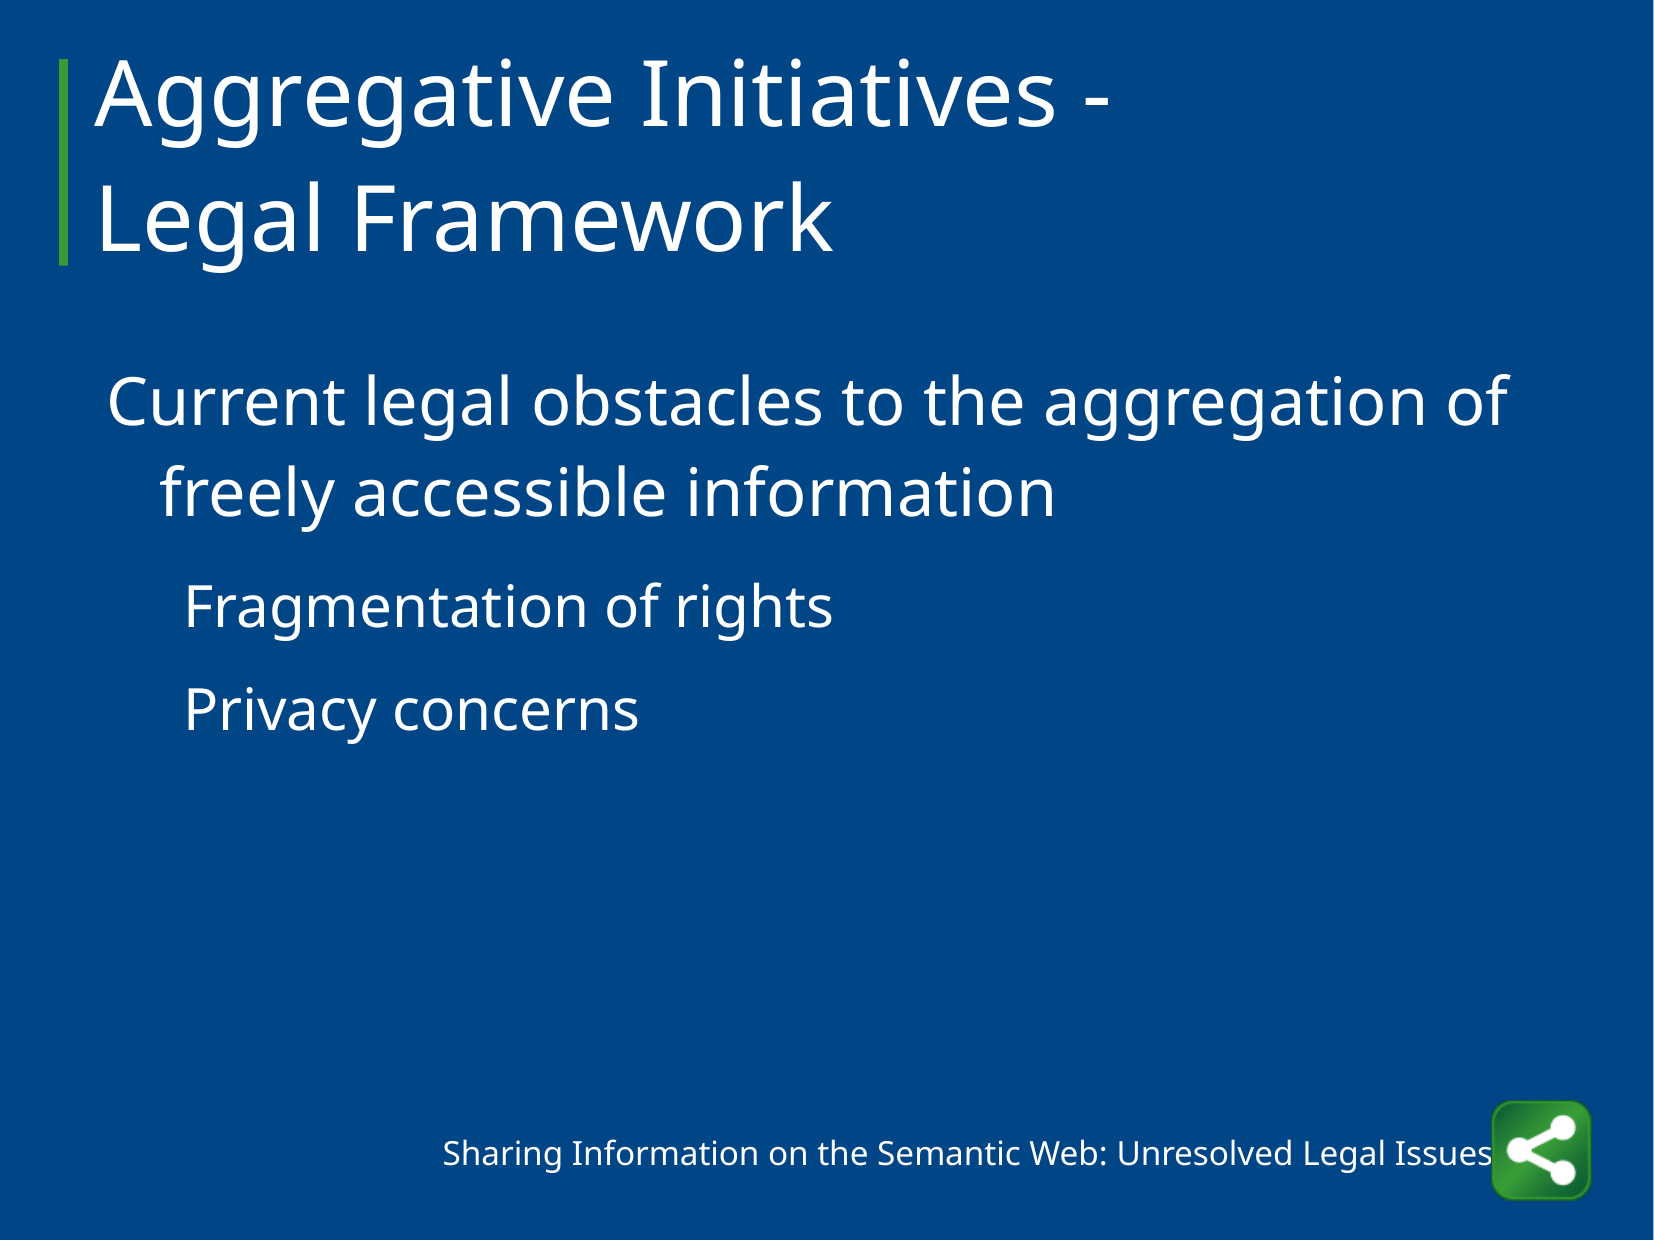

# Aggregative Initiatives - Legal Framework
Current legal obstacles to the aggregation of freely accessible information
Fragmentation of rights
Privacy concerns